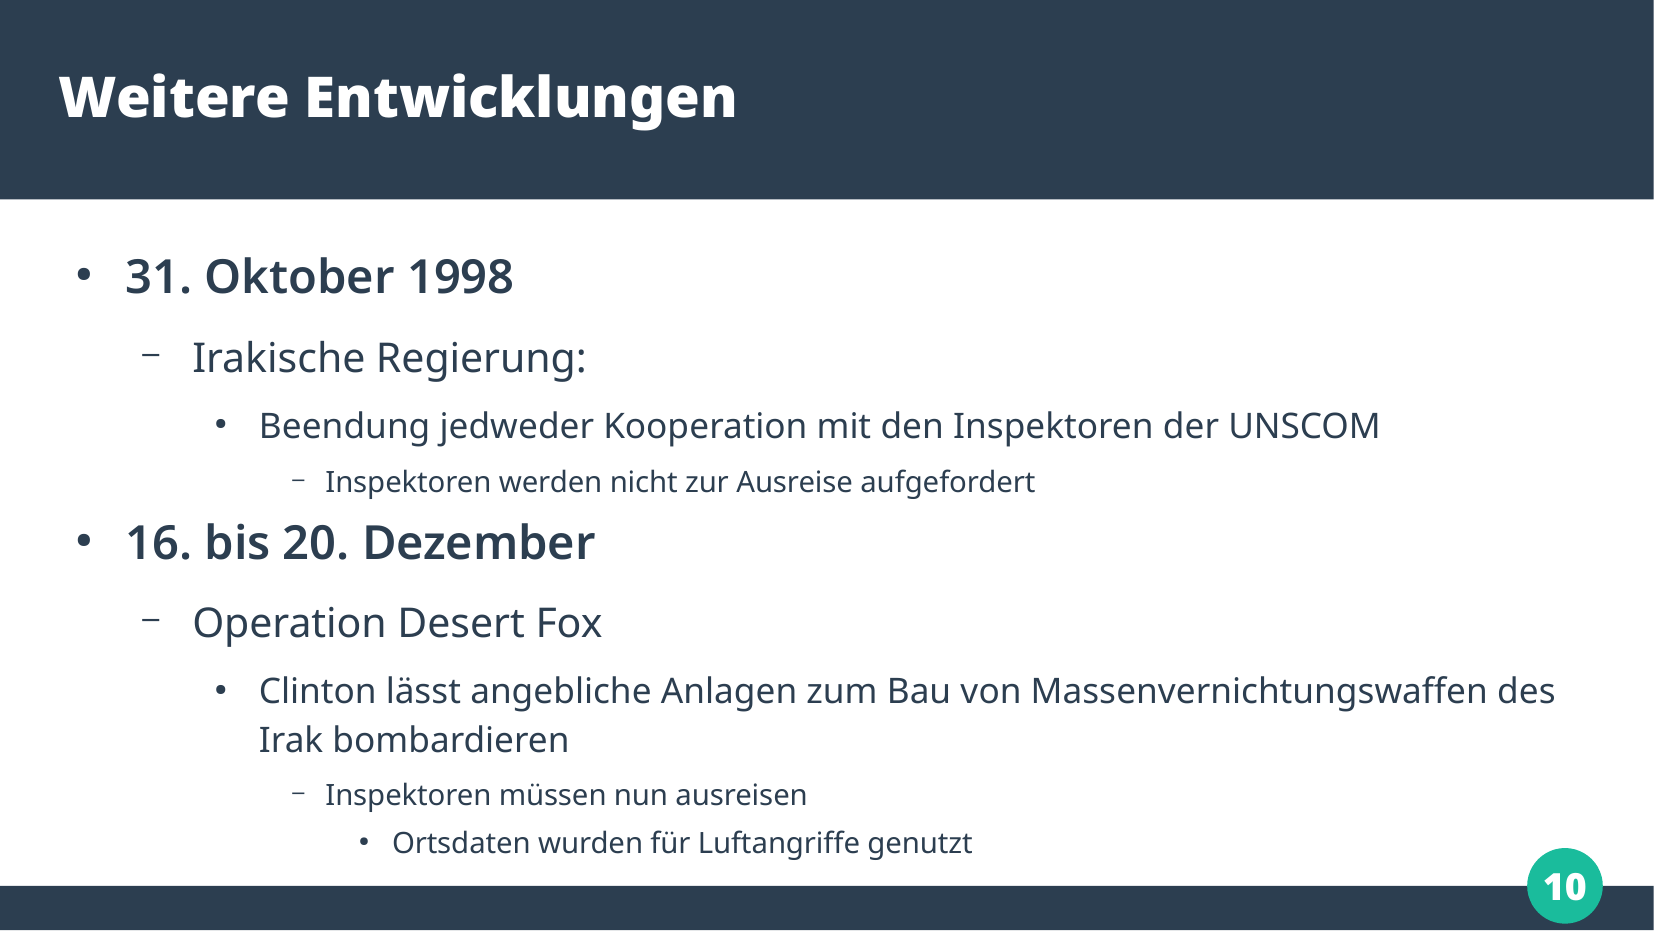

# Weitere Entwicklungen
31. Oktober 1998
Irakische Regierung:
Beendung jedweder Kooperation mit den Inspektoren der UNSCOM
Inspektoren werden nicht zur Ausreise aufgefordert
16. bis 20. Dezember
Operation Desert Fox
Clinton lässt angebliche Anlagen zum Bau von Massenvernichtungswaffen des Irak bombardieren
Inspektoren müssen nun ausreisen
Ortsdaten wurden für Luftangriffe genutzt